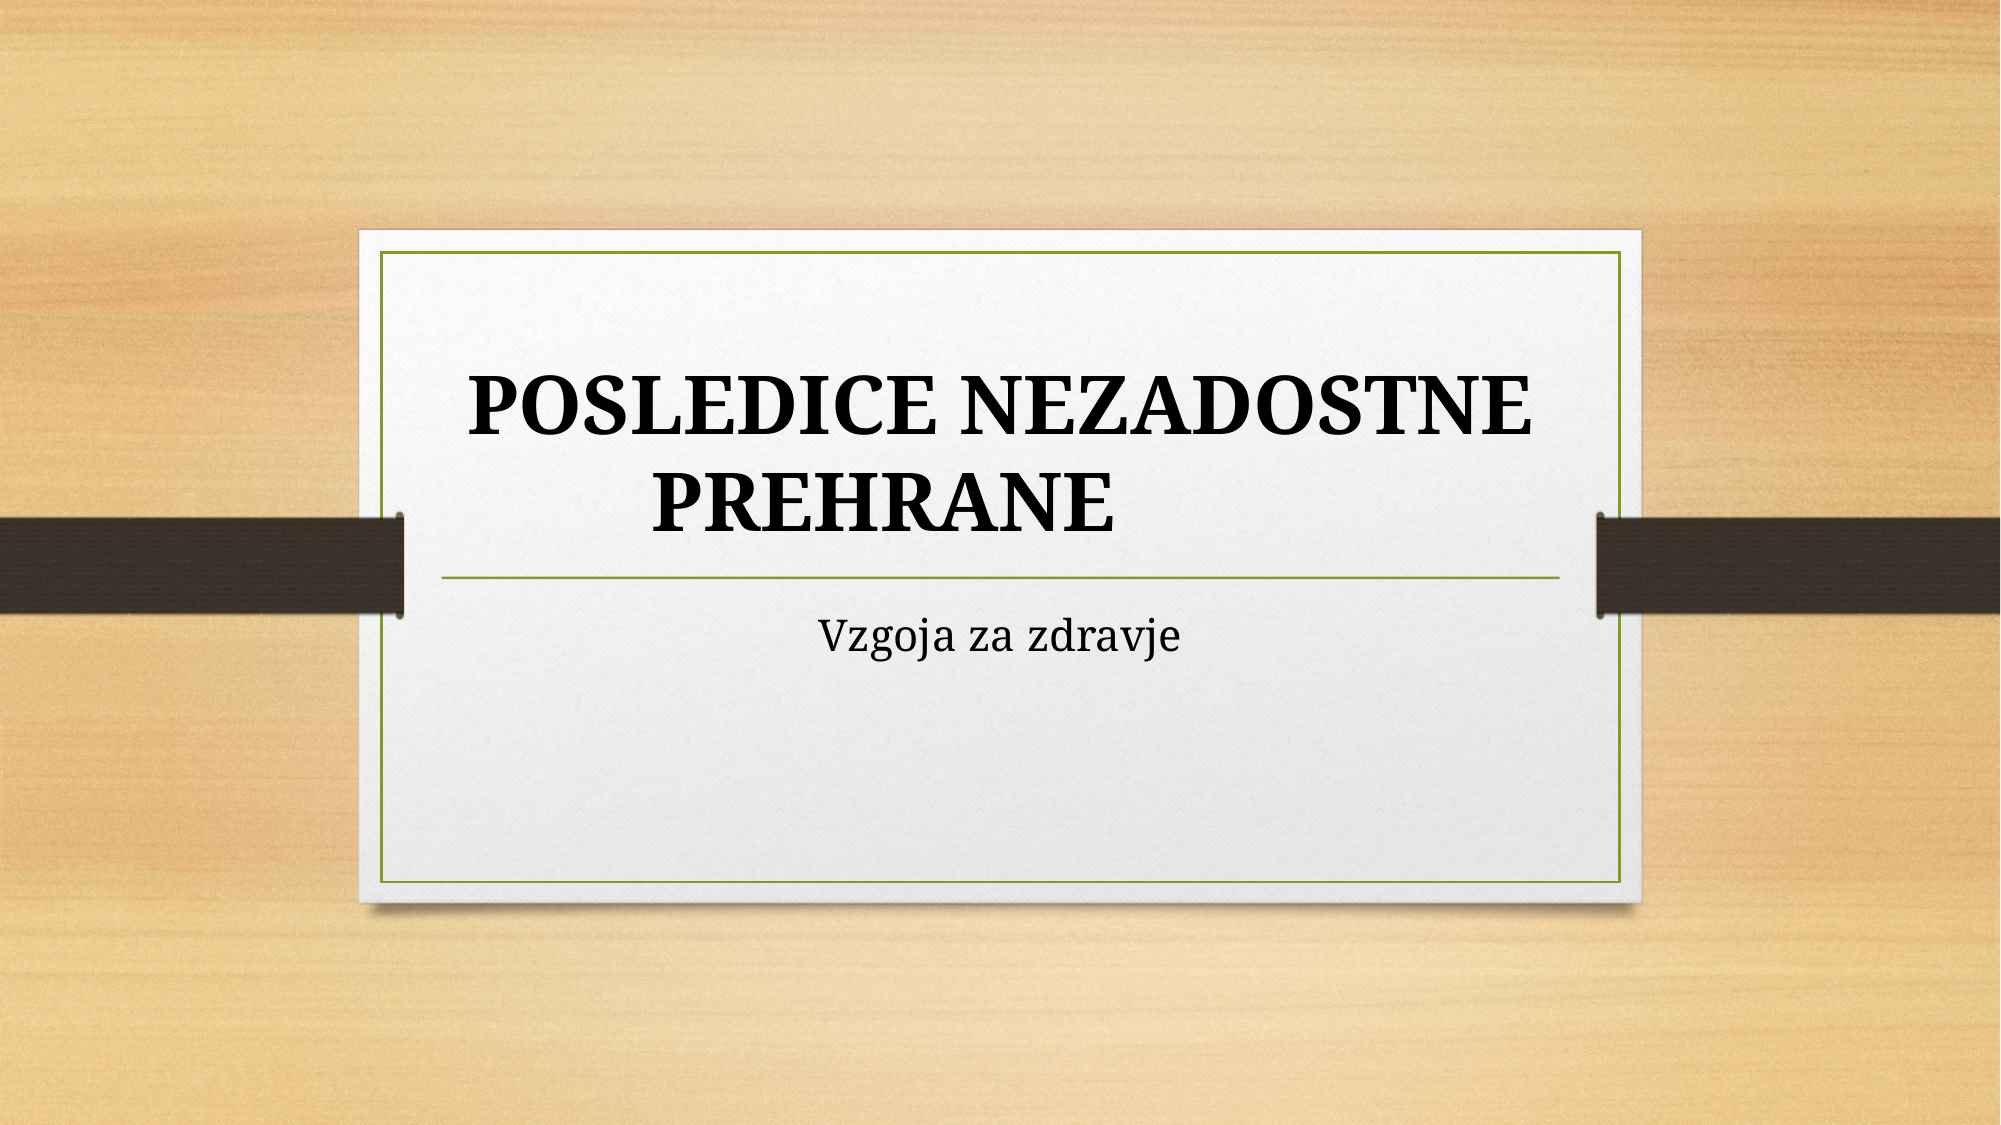

# POSLEDICE NEZADOSTNE PREHRANE
Vzgoja za zdravje